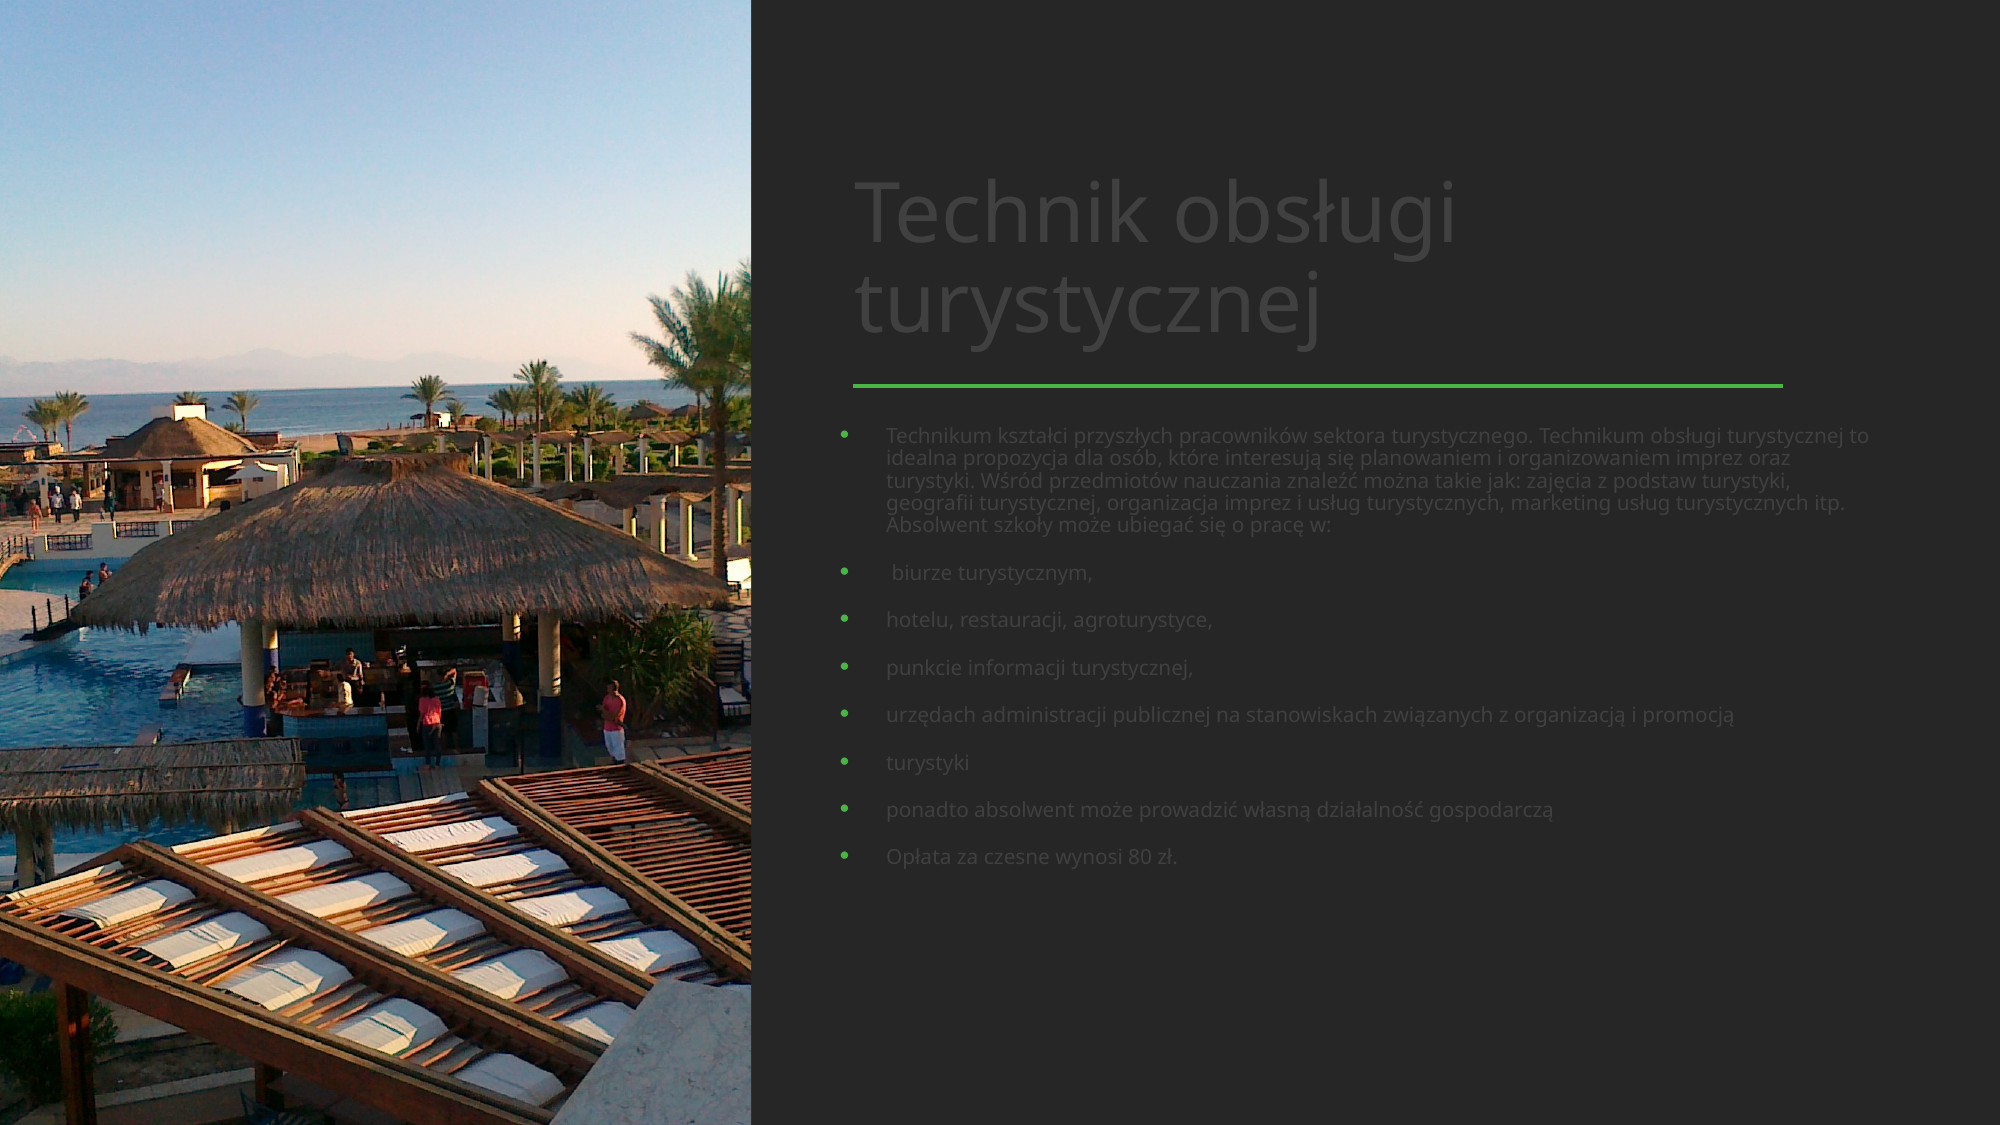

# Technik obsługi turystycznej
Technikum kształci przyszłych pracowników sektora turystycznego. Technikum obsługi turystycznej to idealna propozycja dla osób, które interesują się planowaniem i organizowaniem imprez oraz turystyki. Wśród przedmiotów nauczania znaleźć można takie jak: zajęcia z podstaw turystyki, geografii turystycznej, organizacja imprez i usług turystycznych, marketing usług turystycznych itp. Absolwent szkoły może ubiegać się o pracę w:
 biurze turystycznym,
hotelu, restauracji, agroturystyce,
punkcie informacji turystycznej,
urzędach administracji publicznej na stanowiskach związanych z organizacją i promocją
turystyki
ponadto absolwent może prowadzić własną działalność gospodarczą
Opłata za czesne wynosi 80 zł.